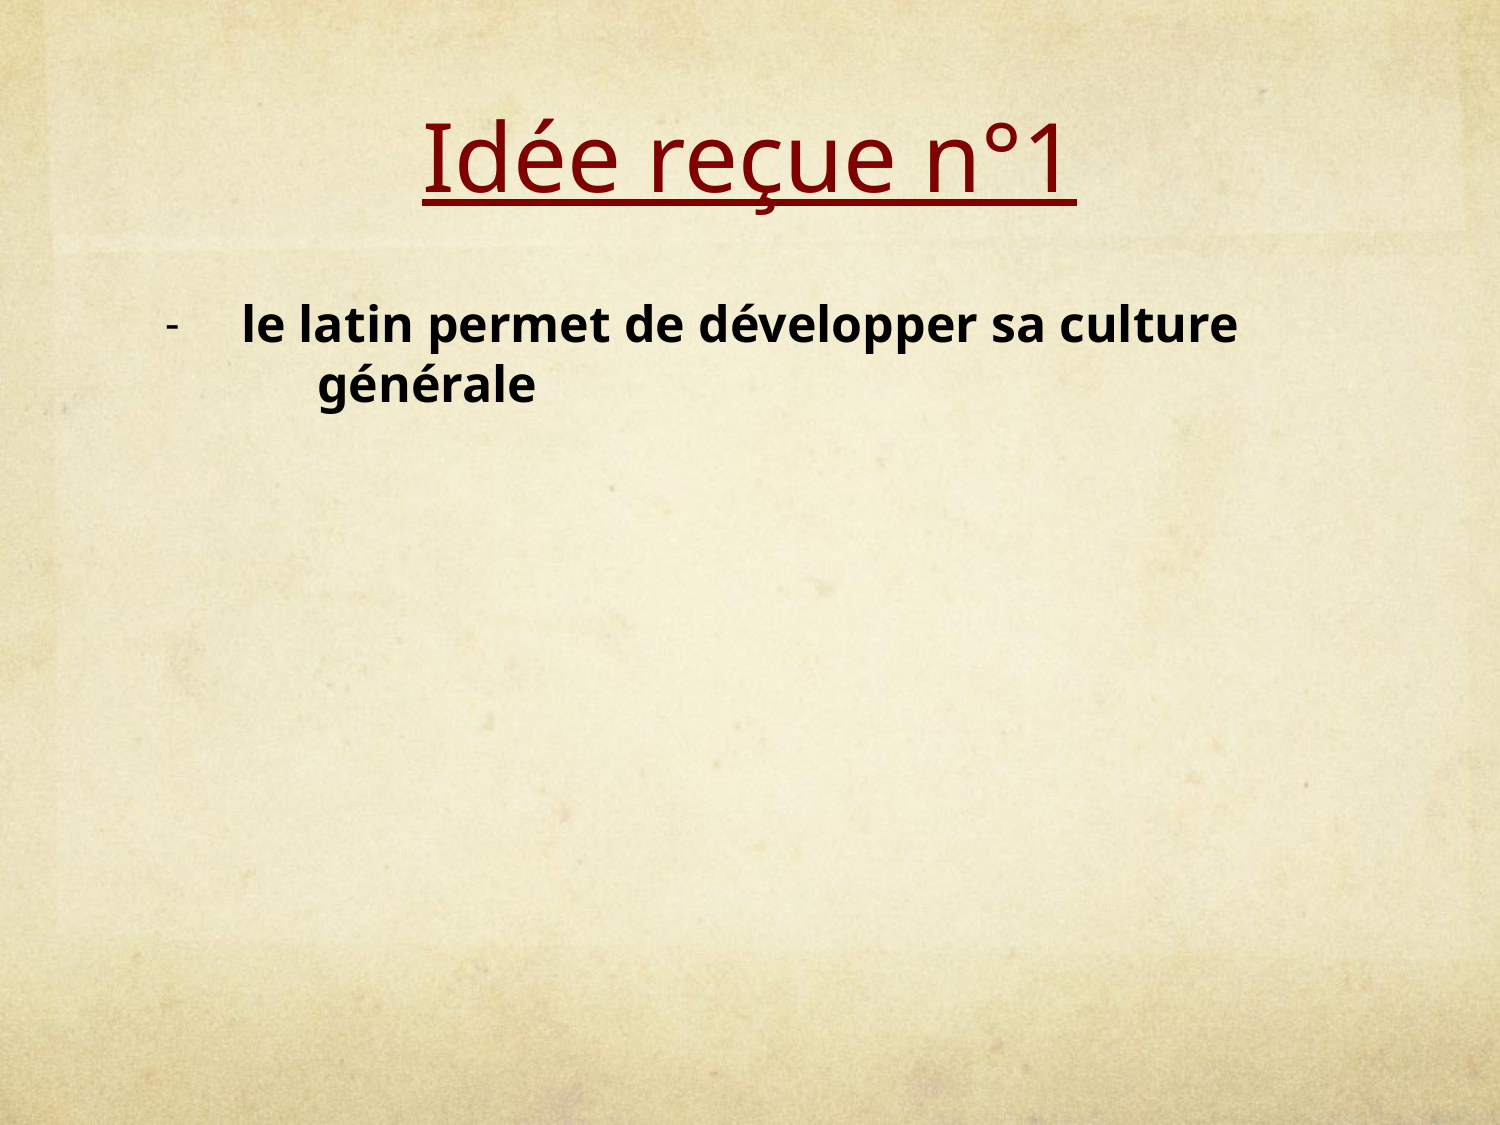

# Idée reçue n°1
le latin permet de développer sa culture générale